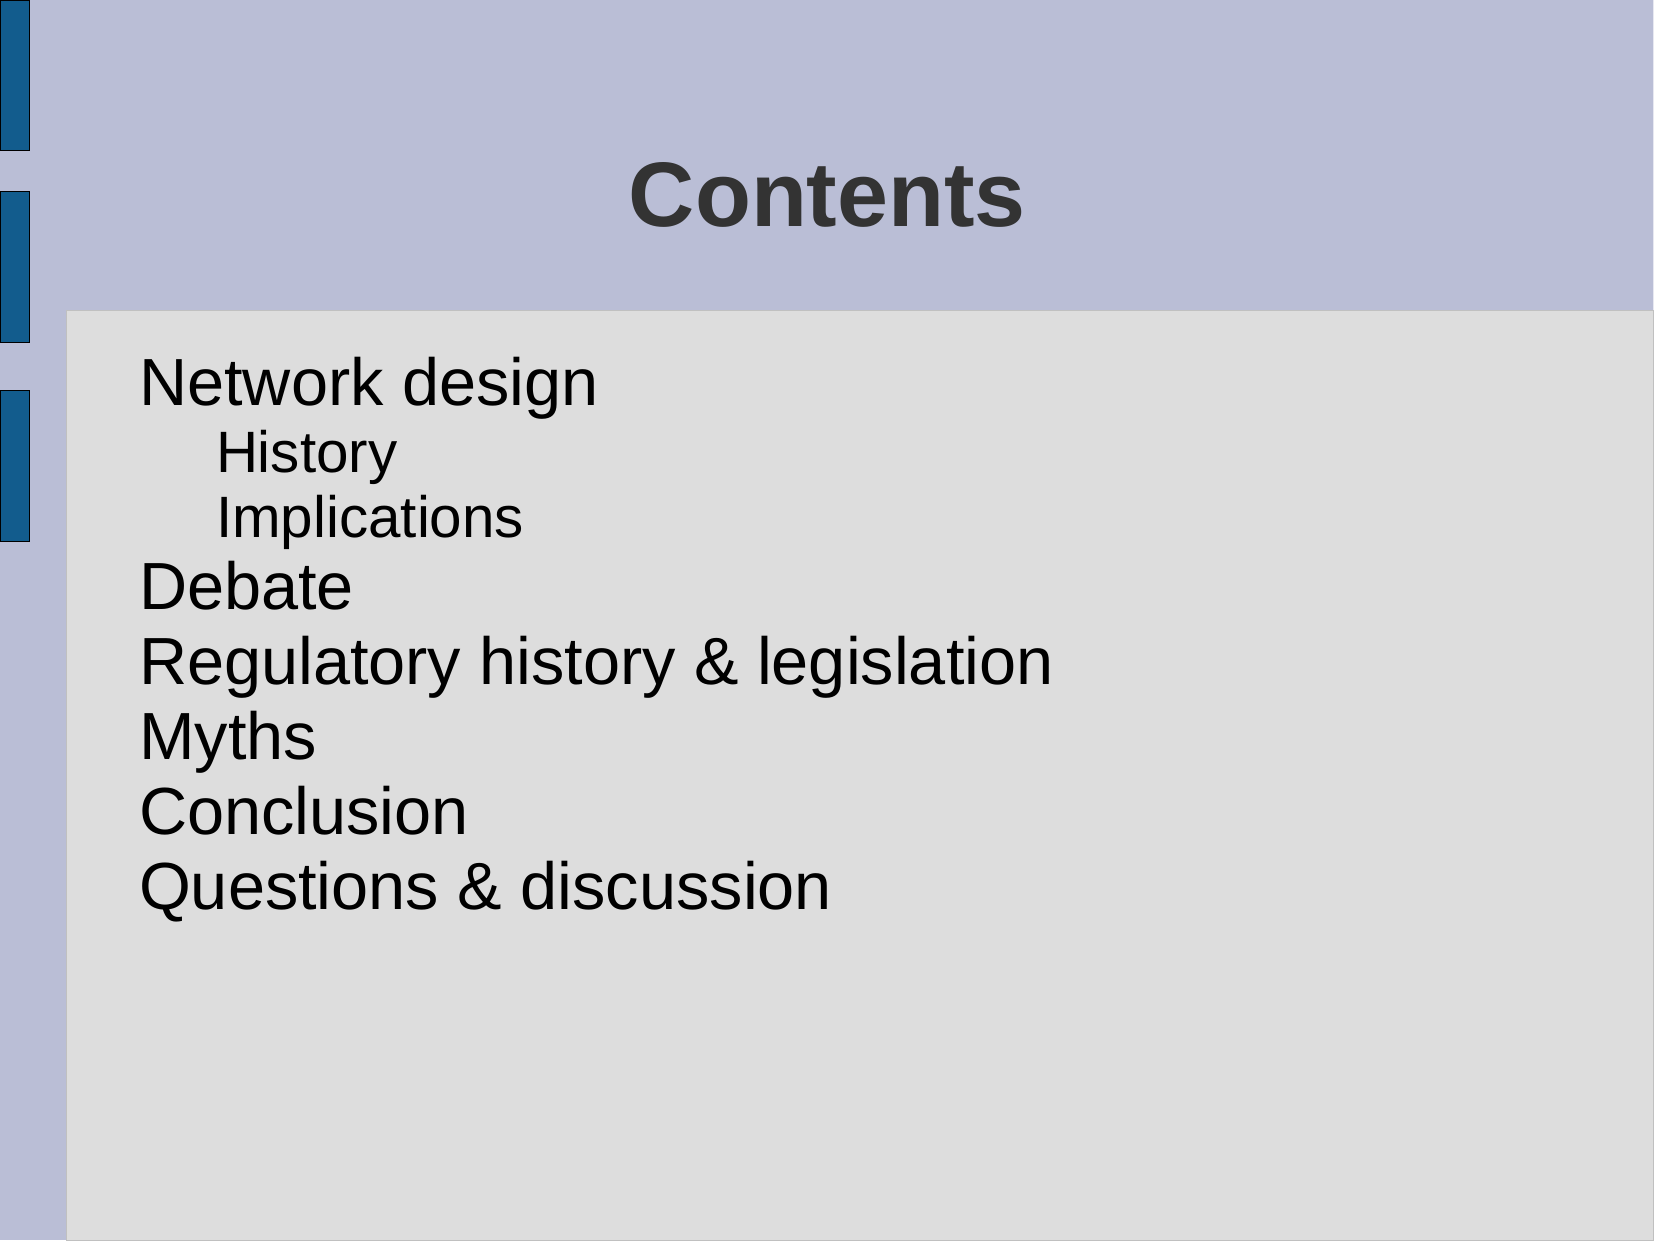

# Contents
Network design
History
Implications
Debate
Regulatory history & legislation
Myths
Conclusion
Questions & discussion